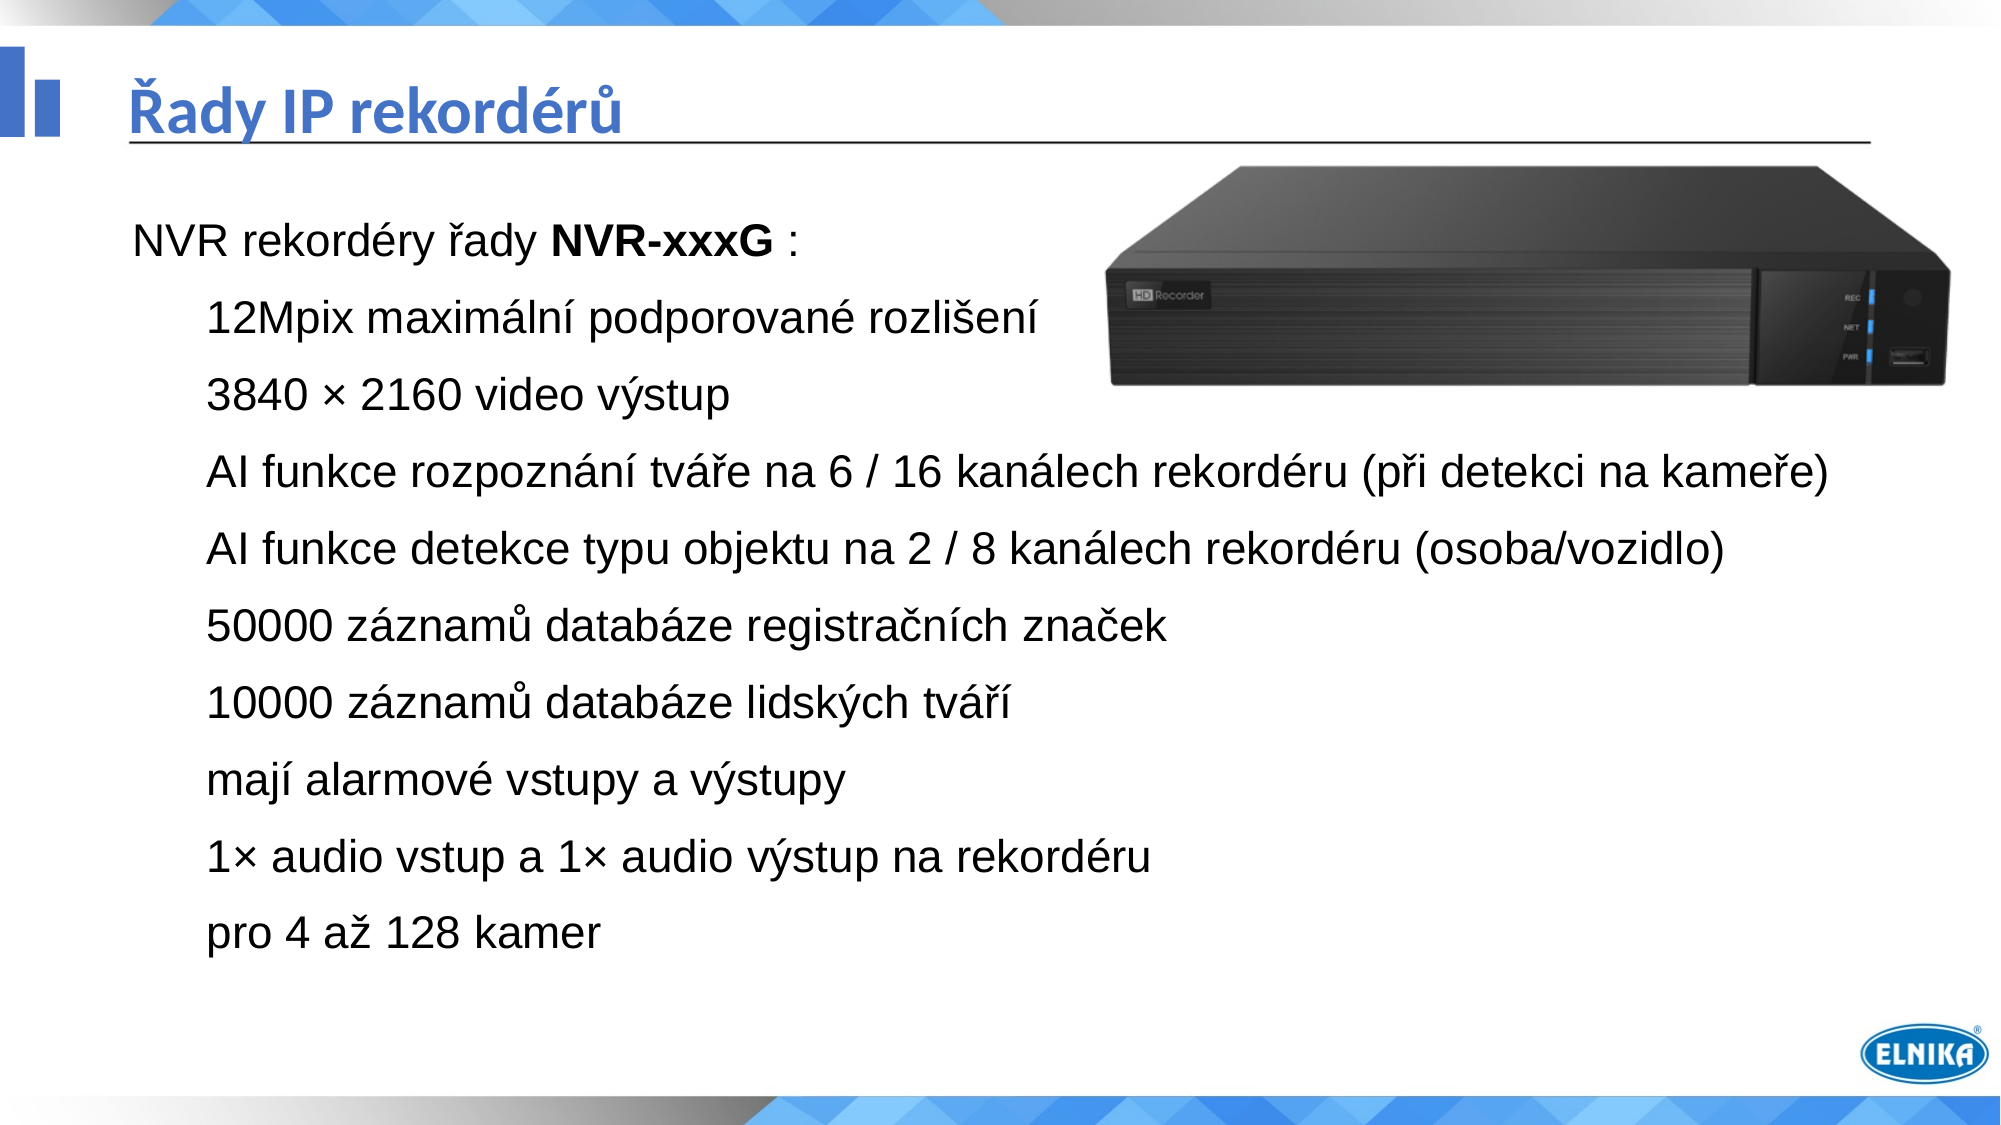

Řady IP rekordérů
NVR rekordéry řady NVR-xxxG :
	12Mpix maximální podporované rozlišení
	3840 × 2160 video výstup
	AI funkce rozpoznání tváře na 6 / 16 kanálech rekordéru (při detekci na kameře)
	AI funkce detekce typu objektu na 2 / 8 kanálech rekordéru (osoba/vozidlo)
	50000 záznamů databáze registračních značek
	10000 záznamů databáze lidských tváří
	mají alarmové vstupy a výstupy
	1× audio vstup a 1× audio výstup na rekordéru
	pro 4 až 128 kamer